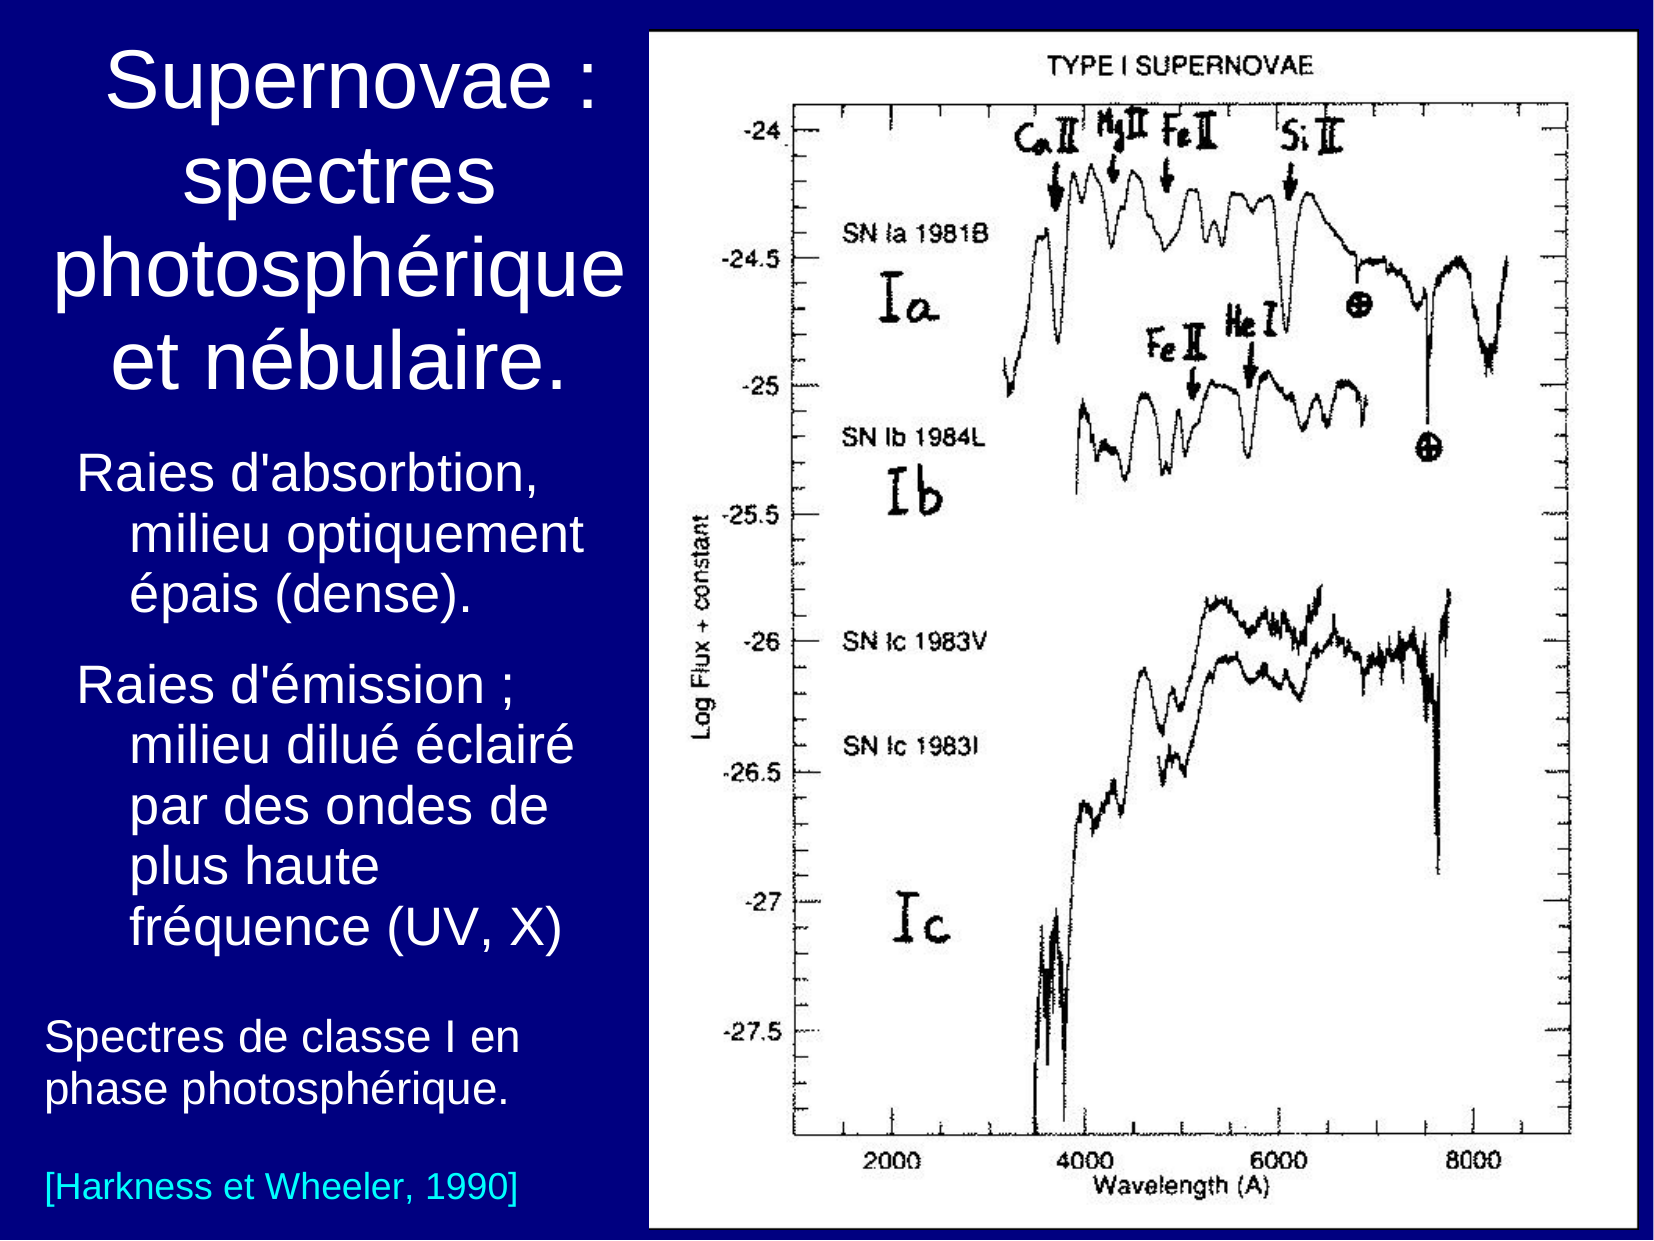

# Supernovae : spectres photosphérique et nébulaire.
Raies d'absorbtion, milieu optiquement épais (dense).
Raies d'émission ; milieu dilué éclairé par des ondes de plus haute fréquence (UV, X)
Spectres de classe I en phase photosphérique.
[Harkness et Wheeler, 1990]